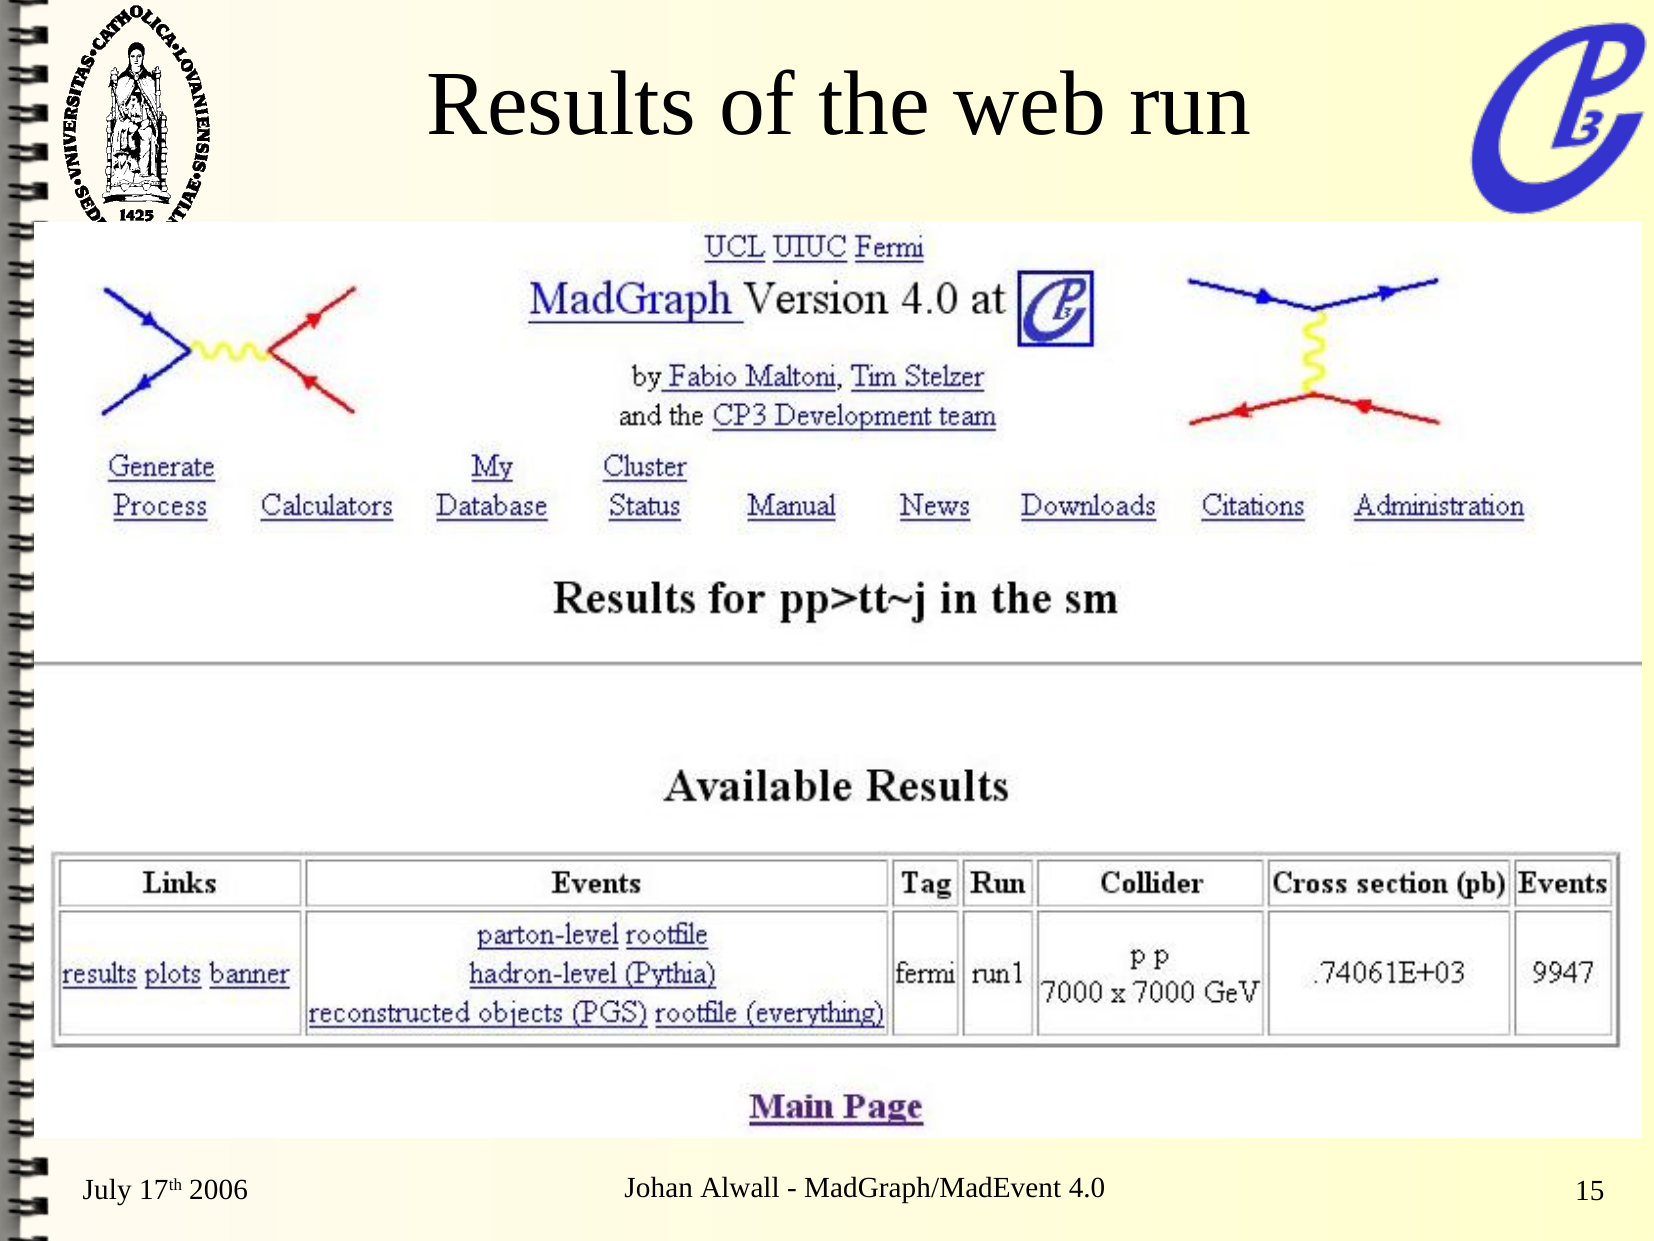

# Results of the web run
Johan Alwall - MadGraph/MadEvent 4.0
July 17 2006
15